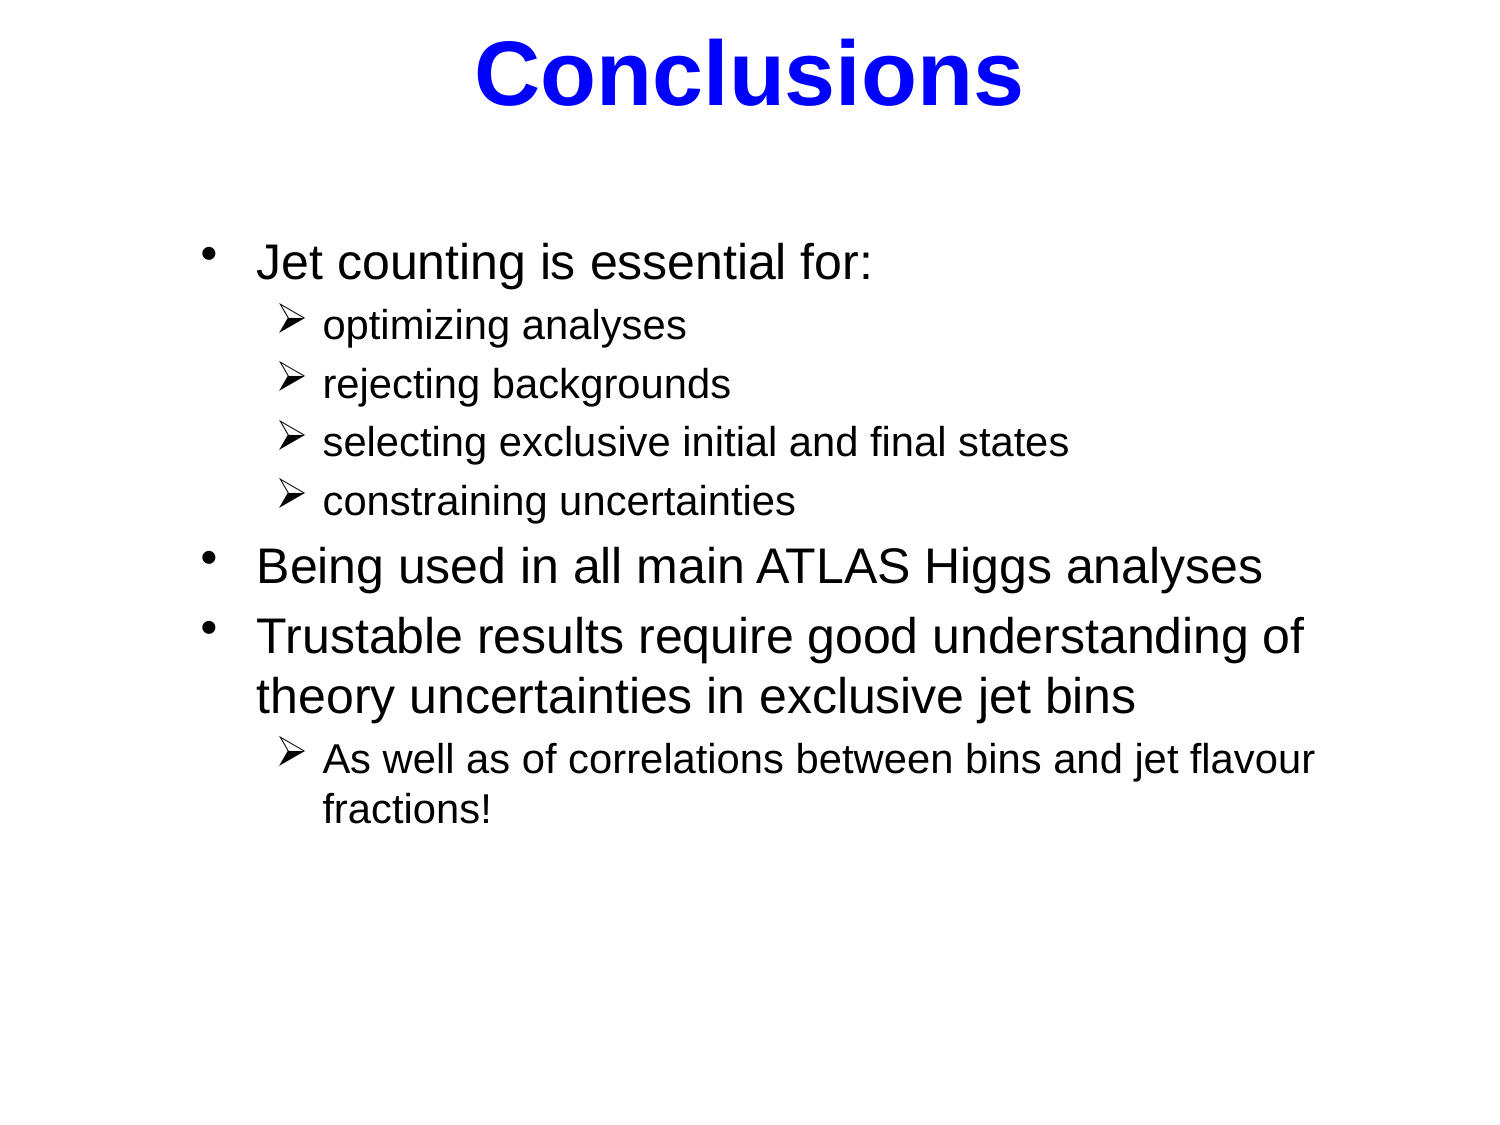

# Conclusions
Jet counting is essential for:
optimizing analyses
rejecting backgrounds
selecting exclusive initial and final states
constraining uncertainties
Being used in all main ATLAS Higgs analyses
Trustable results require good understanding of theory uncertainties in exclusive jet bins
As well as of correlations between bins and jet flavour fractions!